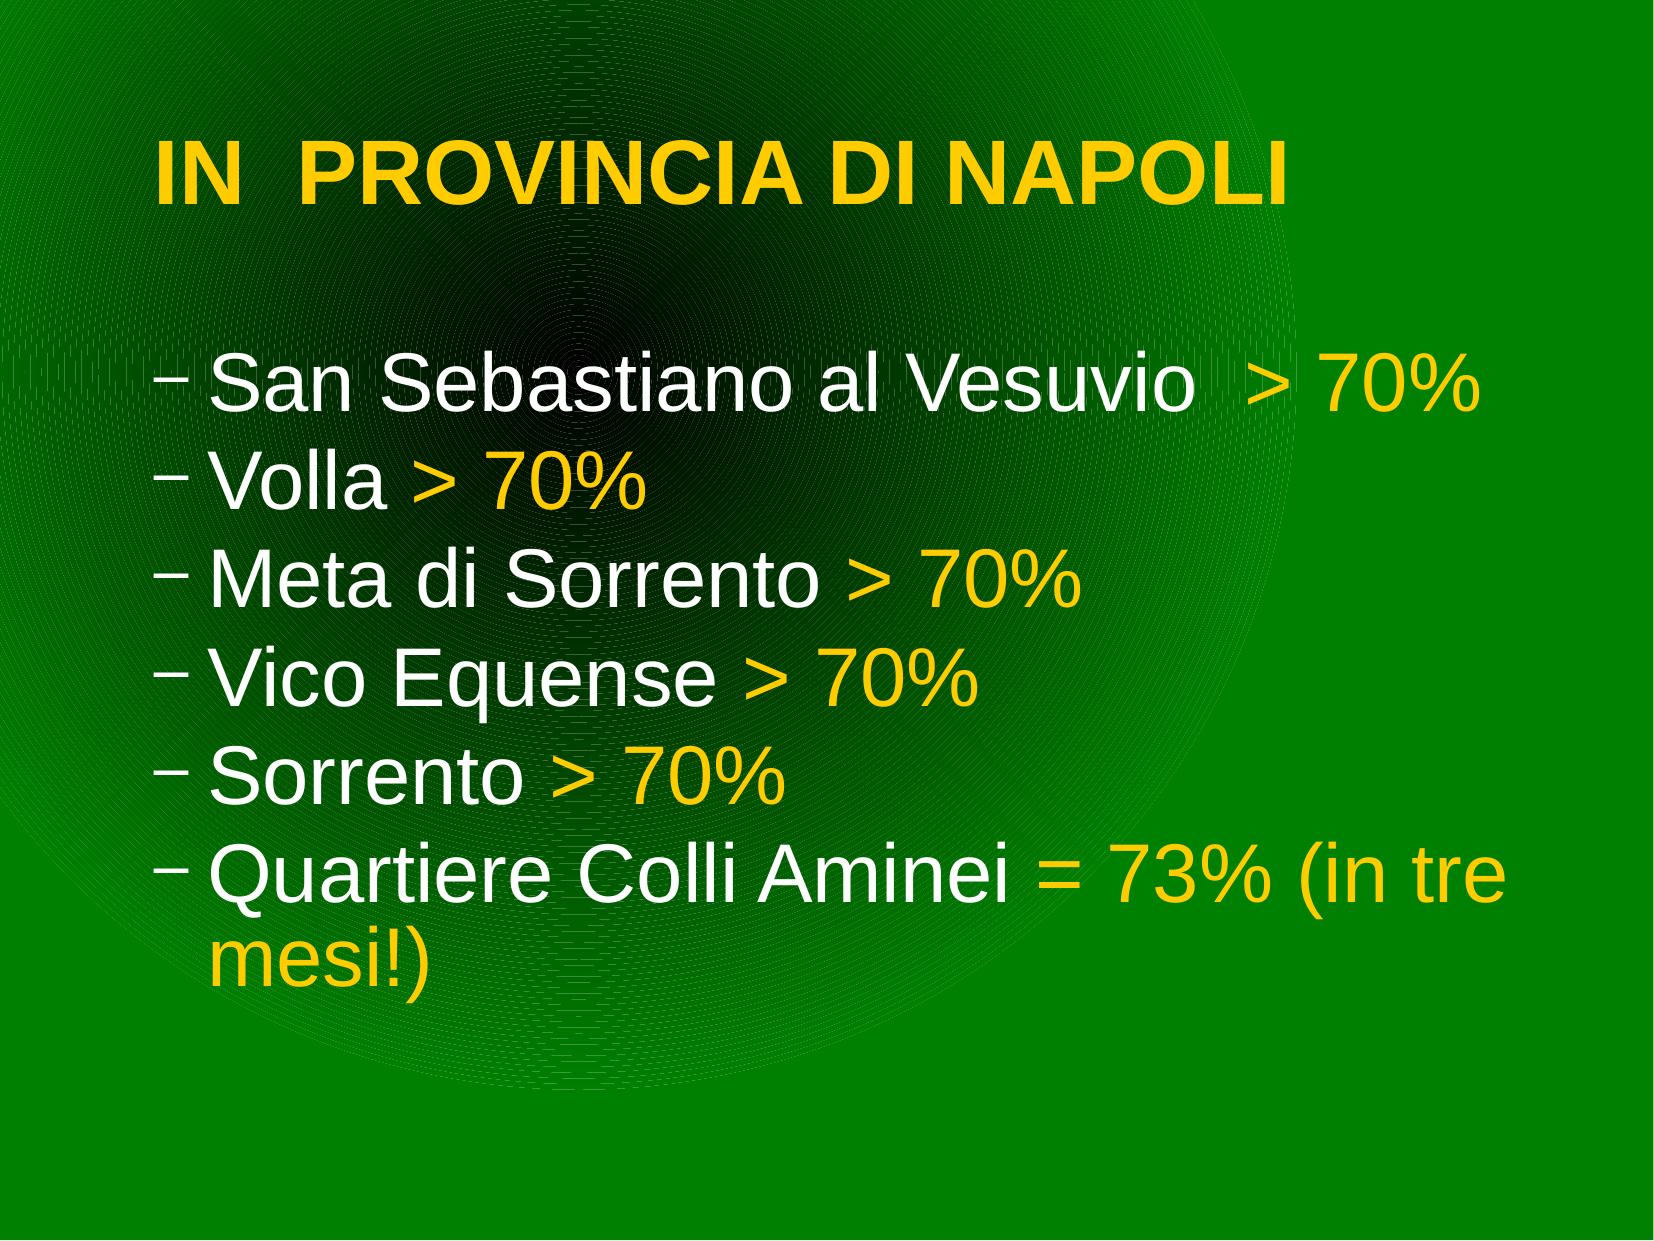

IN PROVINCIA DI NAPOLI
San Sebastiano al Vesuvio > 70%
Volla > 70%
Meta di Sorrento > 70%
Vico Equense > 70%
Sorrento > 70%
Quartiere Colli Aminei = 73% (in tre mesi!)